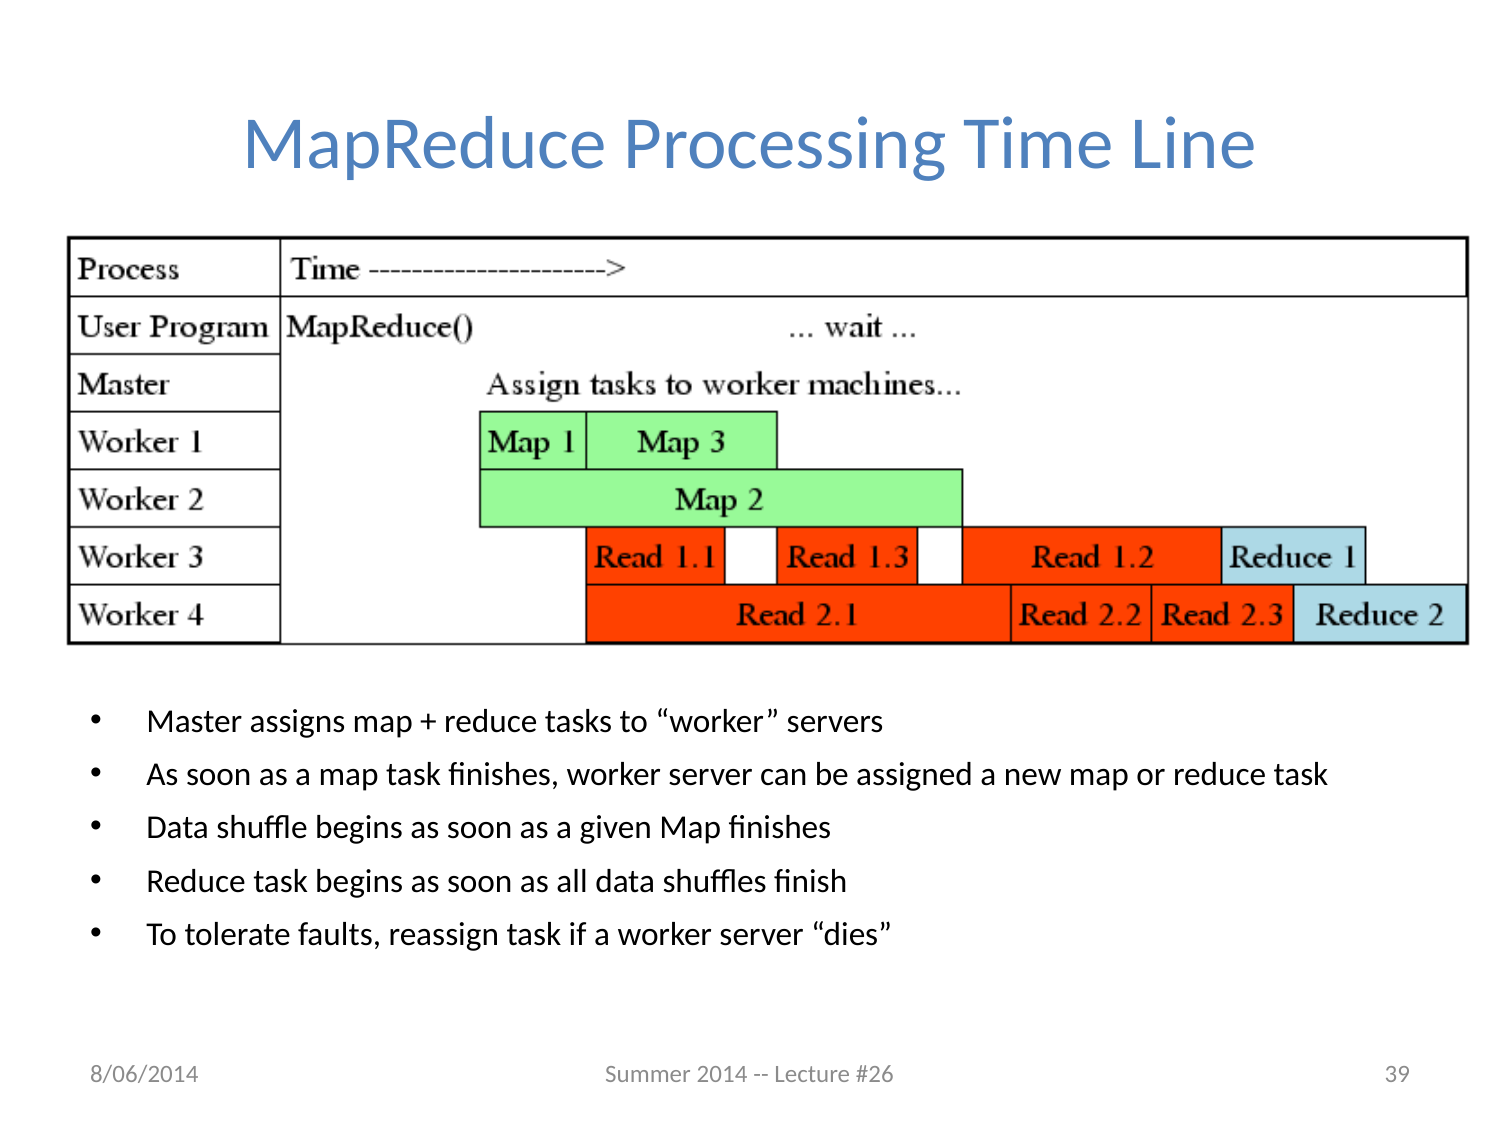

# MapReduce Processing Time Line
Master assigns map + reduce tasks to “worker” servers
As soon as a map task finishes, worker server can be assigned a new map or reduce task
Data shuffle begins as soon as a given Map finishes
Reduce task begins as soon as all data shuffles finish
To tolerate faults, reassign task if a worker server “dies”
8/06/2014
Summer 2014 -- Lecture #26